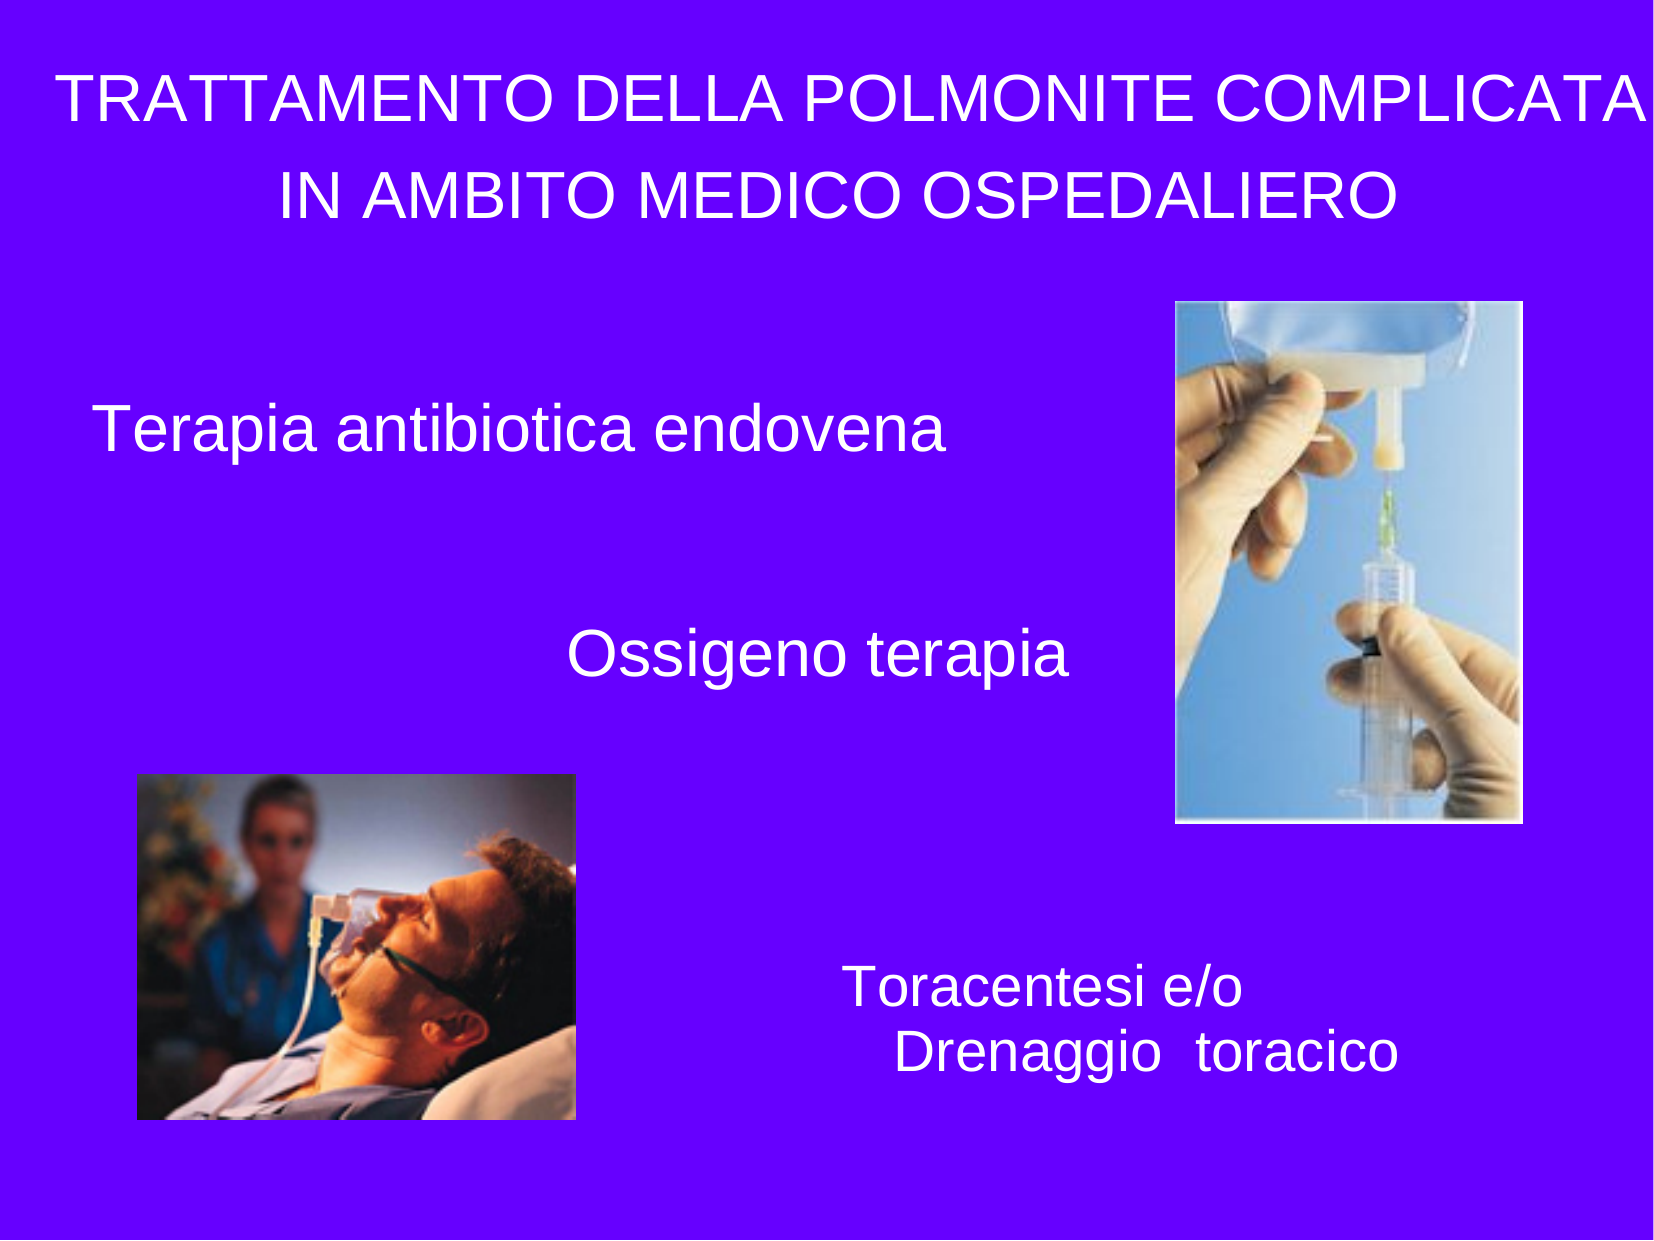

TRATTAMENTO DELLA POLMONITE COMPLICATA IN AMBITO MEDICO OSPEDALIERO
Terapia antibiotica endovena
Ossigeno terapia
# Toracentesi e/o Drenaggio toracico